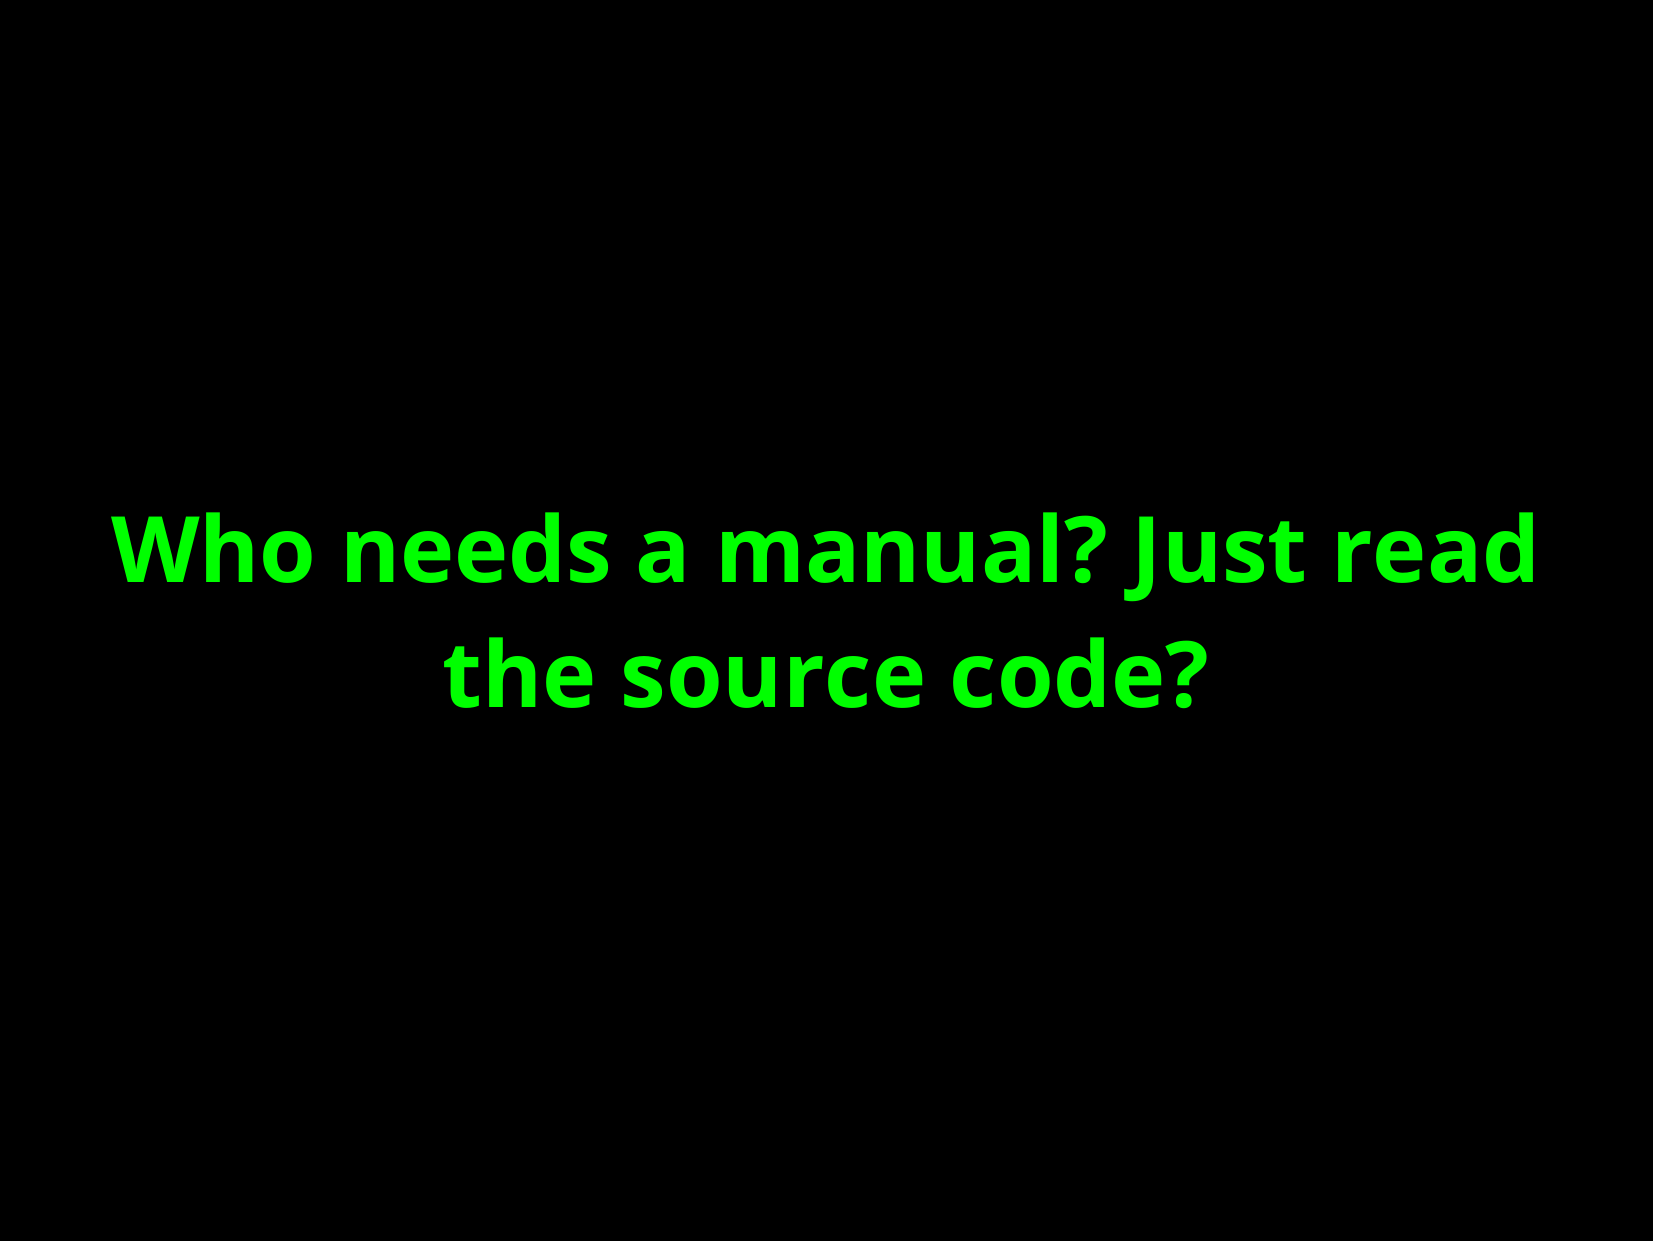

# Who needs a manual? Just read the source code?